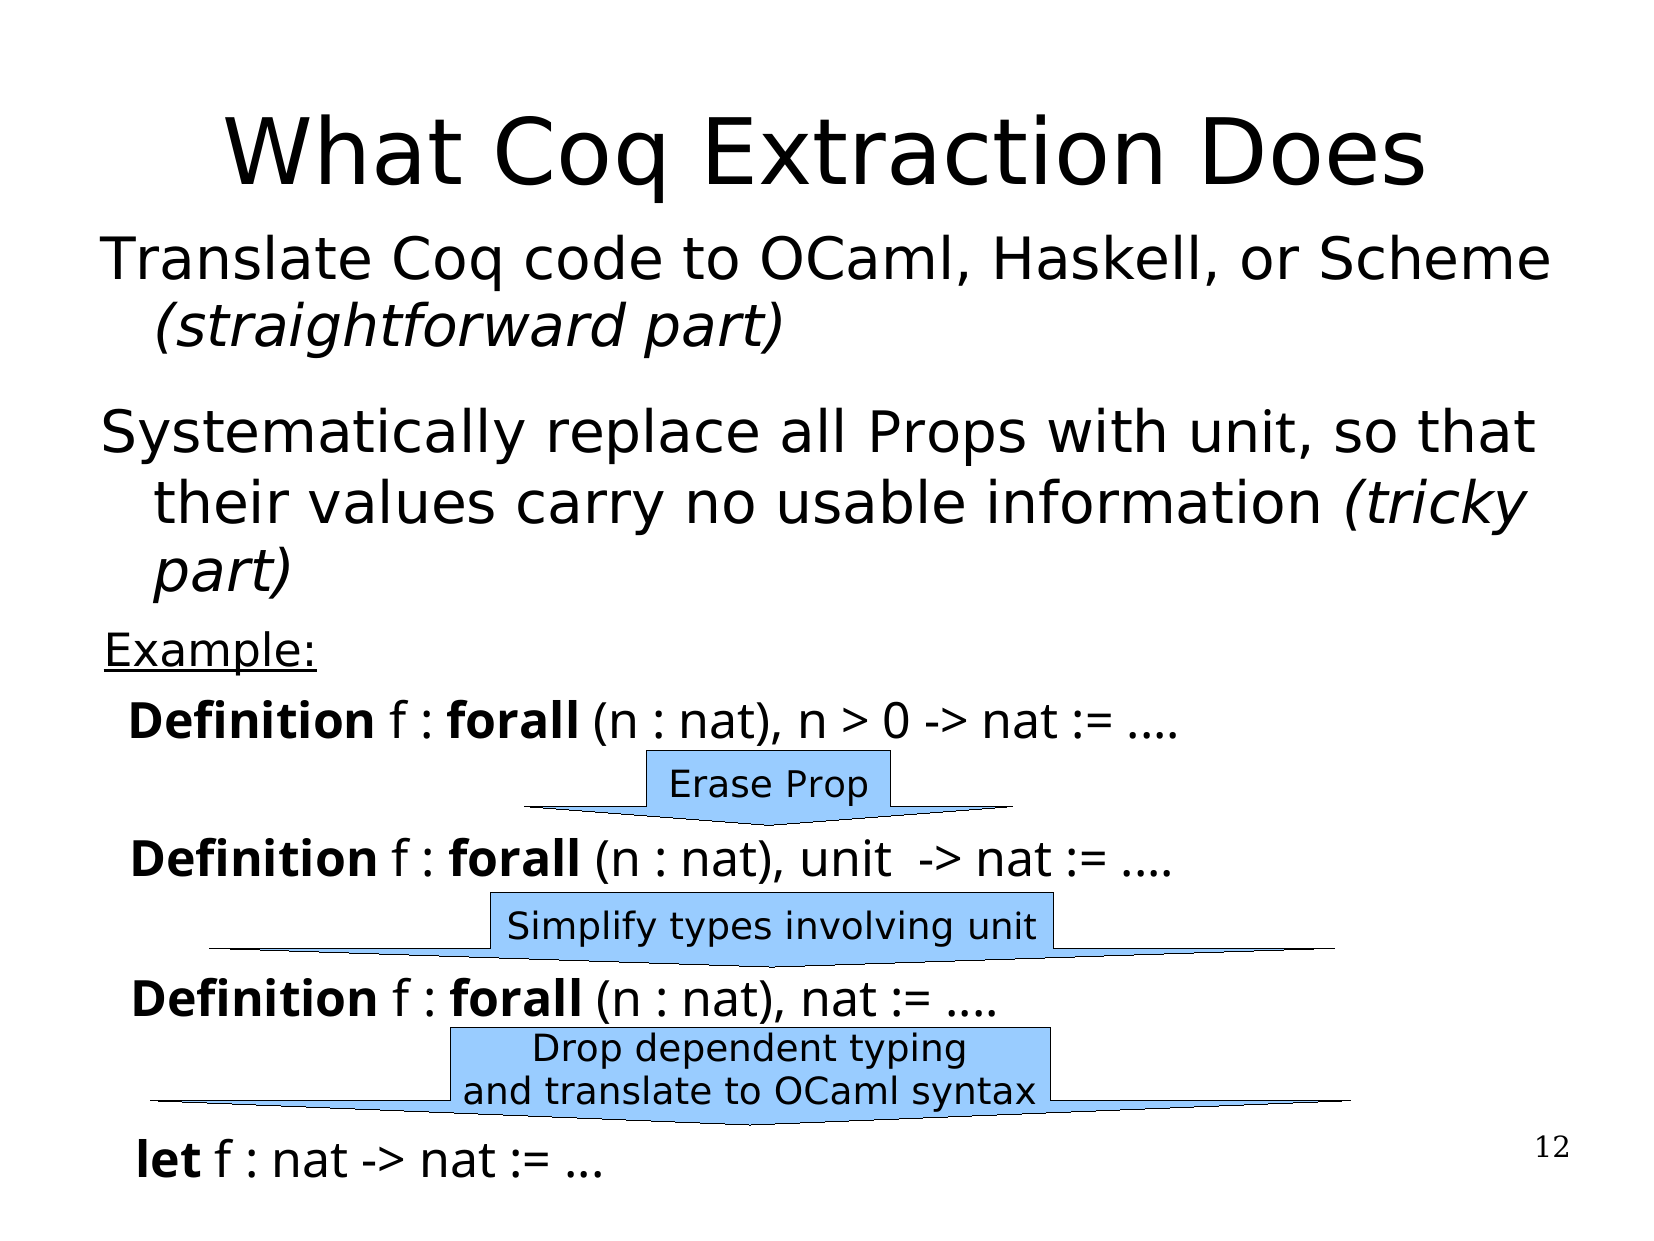

# What Coq Extraction Does
Translate Coq code to OCaml, Haskell, or Scheme (straightforward part)
Systematically replace all Props with unit, so that their values carry no usable information (tricky part)
Example:
Definition f : forall (n : nat), n > 0 -> nat := ....
Erase Prop
Definition f : forall (n : nat), unit -> nat := ....
Simplify types involving unit
Definition f : forall (n : nat), nat := ....
Drop dependent typing
and translate to OCaml syntax
let f : nat -> nat := ...
12